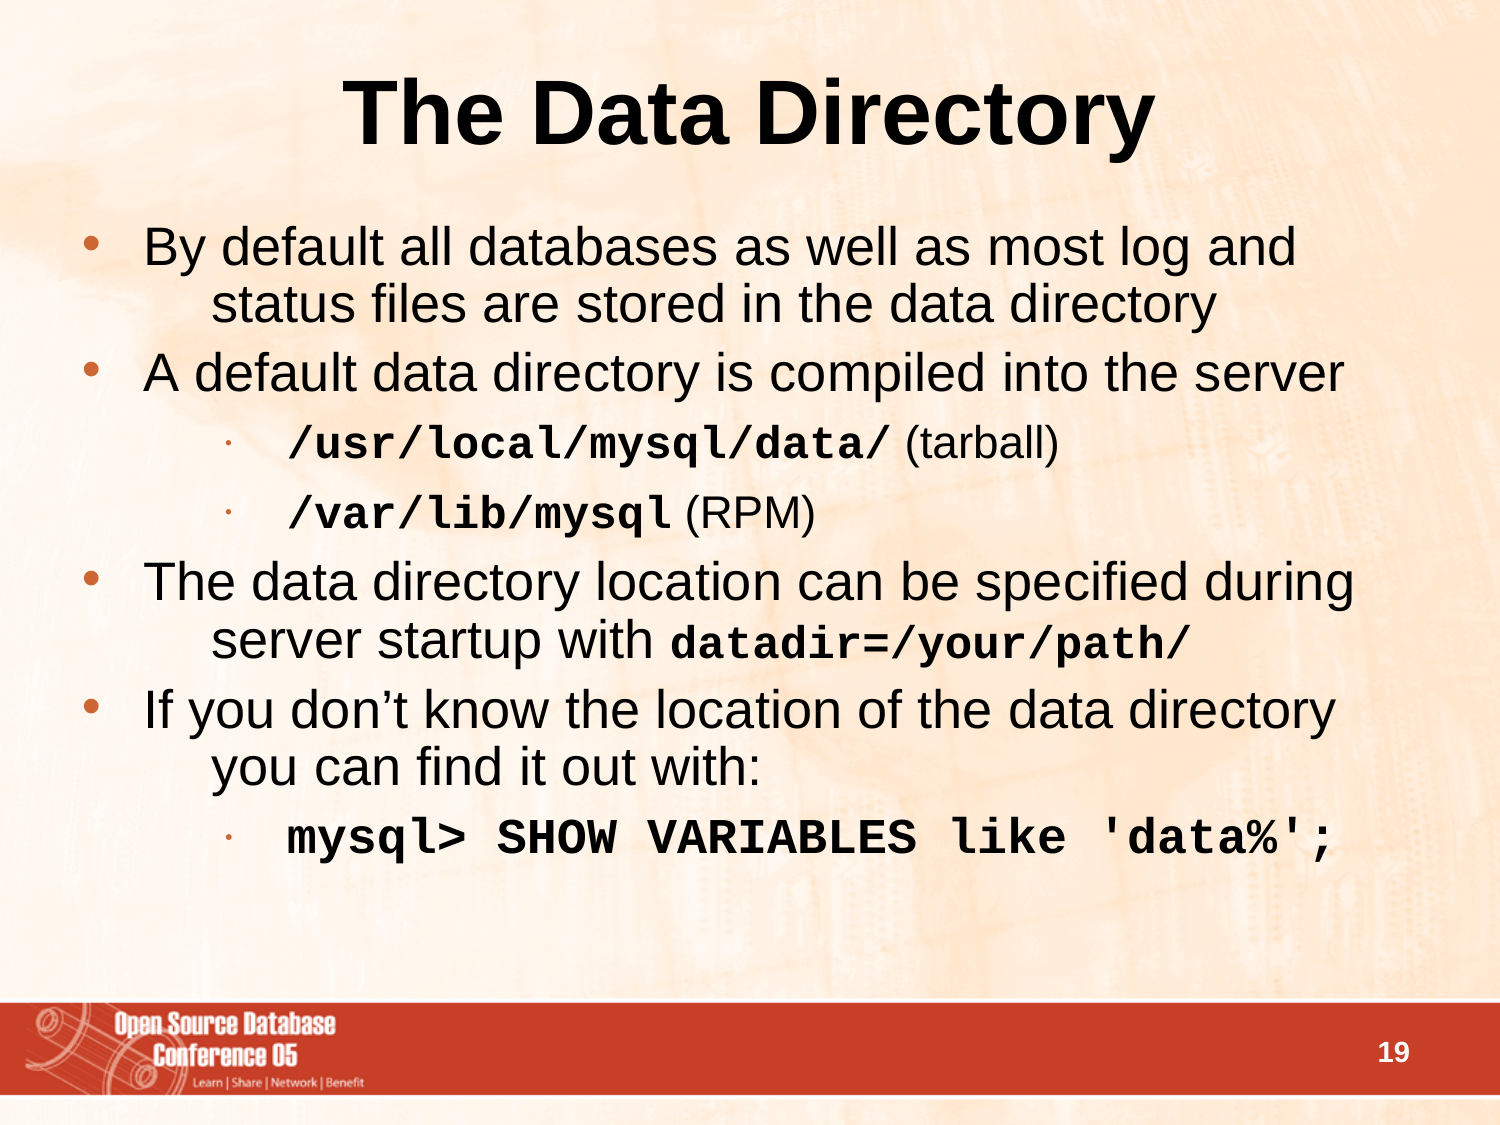

# The Data Directory
By default all databases as well as most log and status files are stored in the data directory
A default data directory is compiled into the server
/usr/local/mysql/data/ (tarball)
/var/lib/mysql (RPM)
The data directory location can be specified during server startup with ­­datadir=/your/path/
If you don’t know the location of the data directory you can find it out with:
mysql> SHOW VARIABLES like 'data%';
19